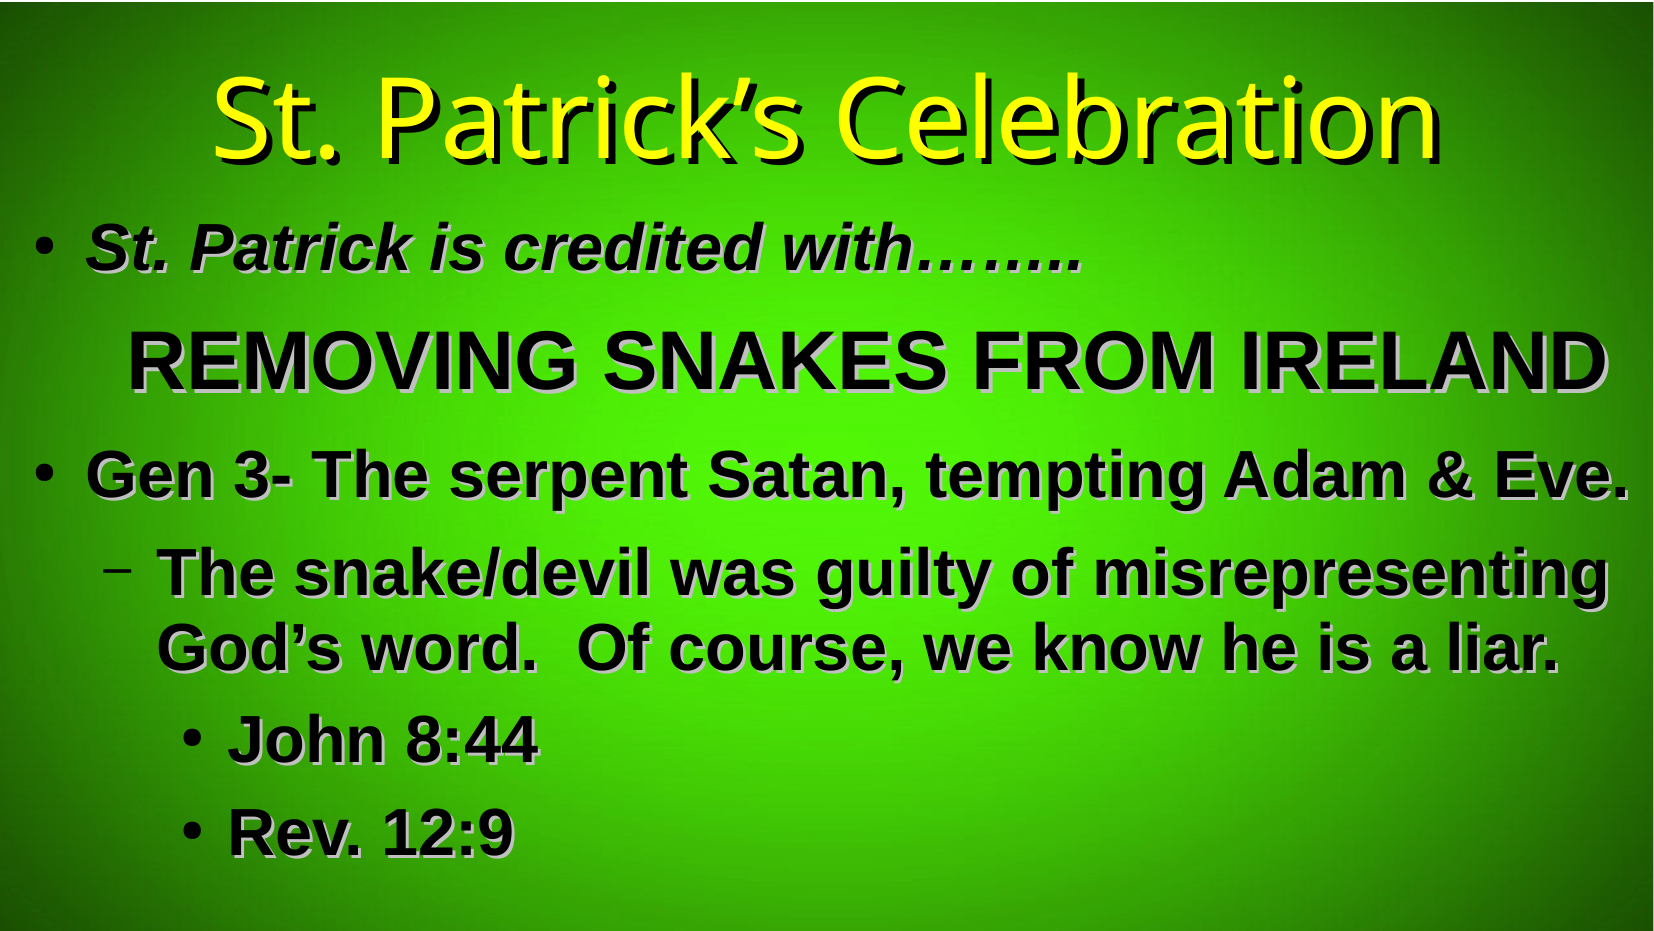

# St. Patrick’s Celebration
St. Patrick is credited with……..
REMOVING SNAKES FROM IRELAND
Gen 3- The serpent Satan, tempting Adam & Eve.
The snake/devil was guilty of misrepresenting God’s word. Of course, we know he is a liar.
John 8:44
Rev. 12:9